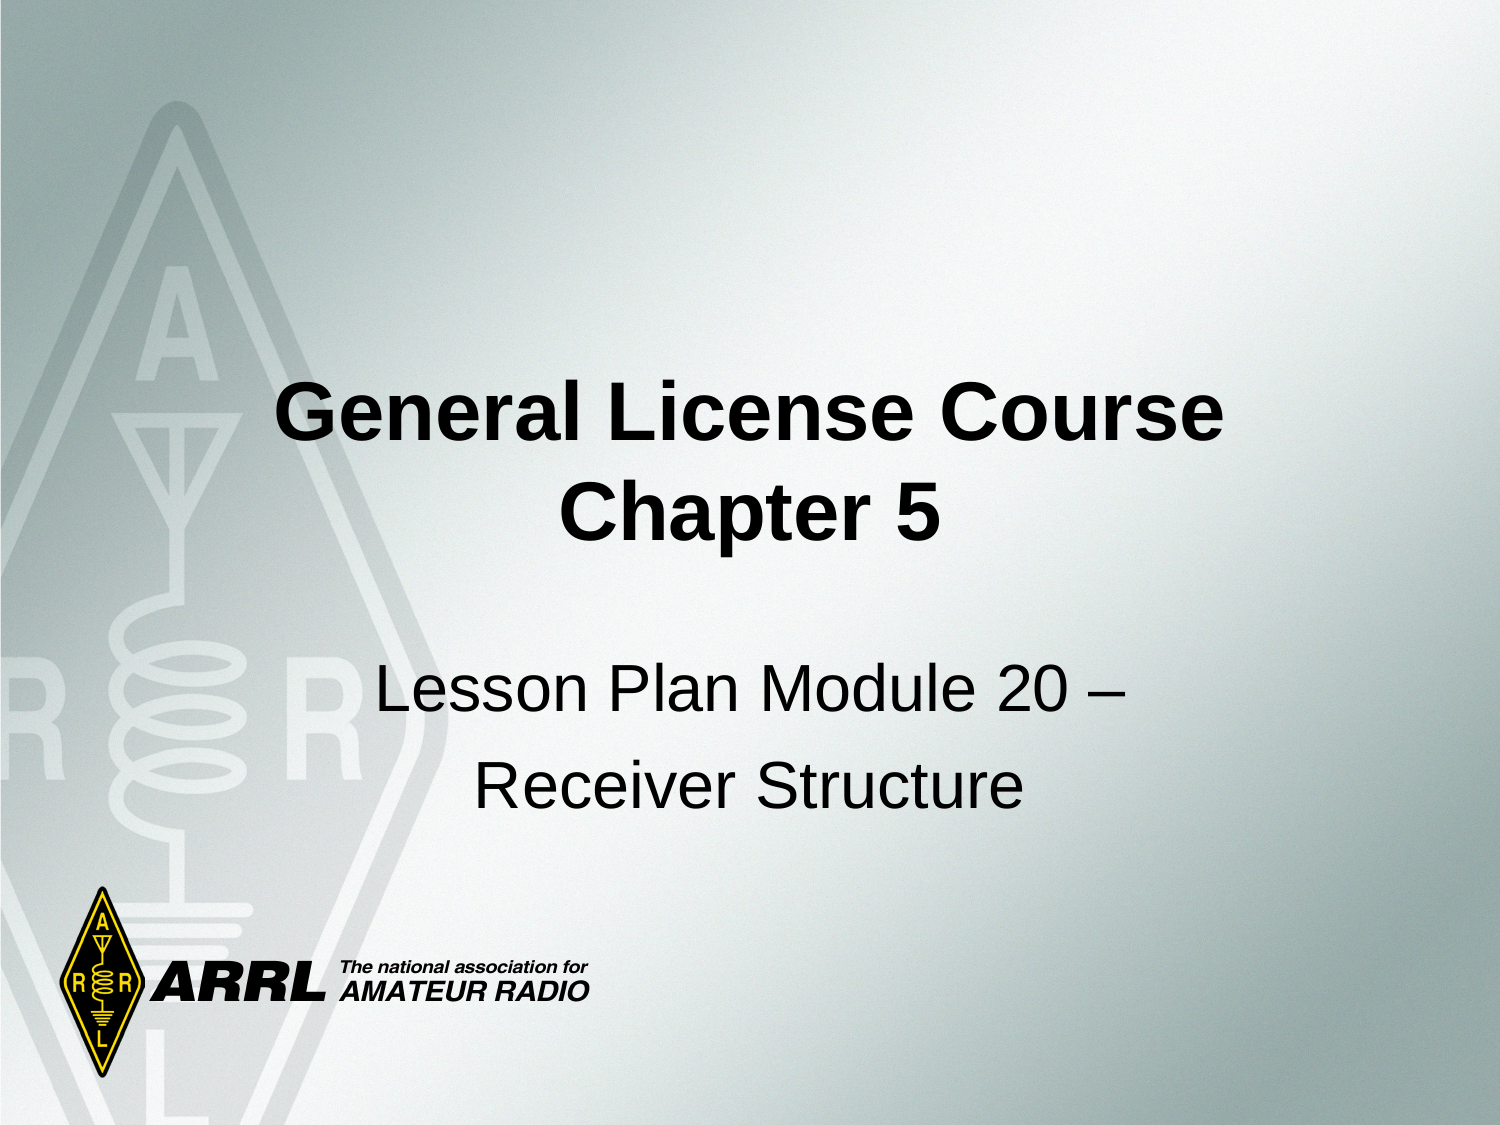

# General License Course Chapter 5
Lesson Plan Module 20 –
Receiver Structure